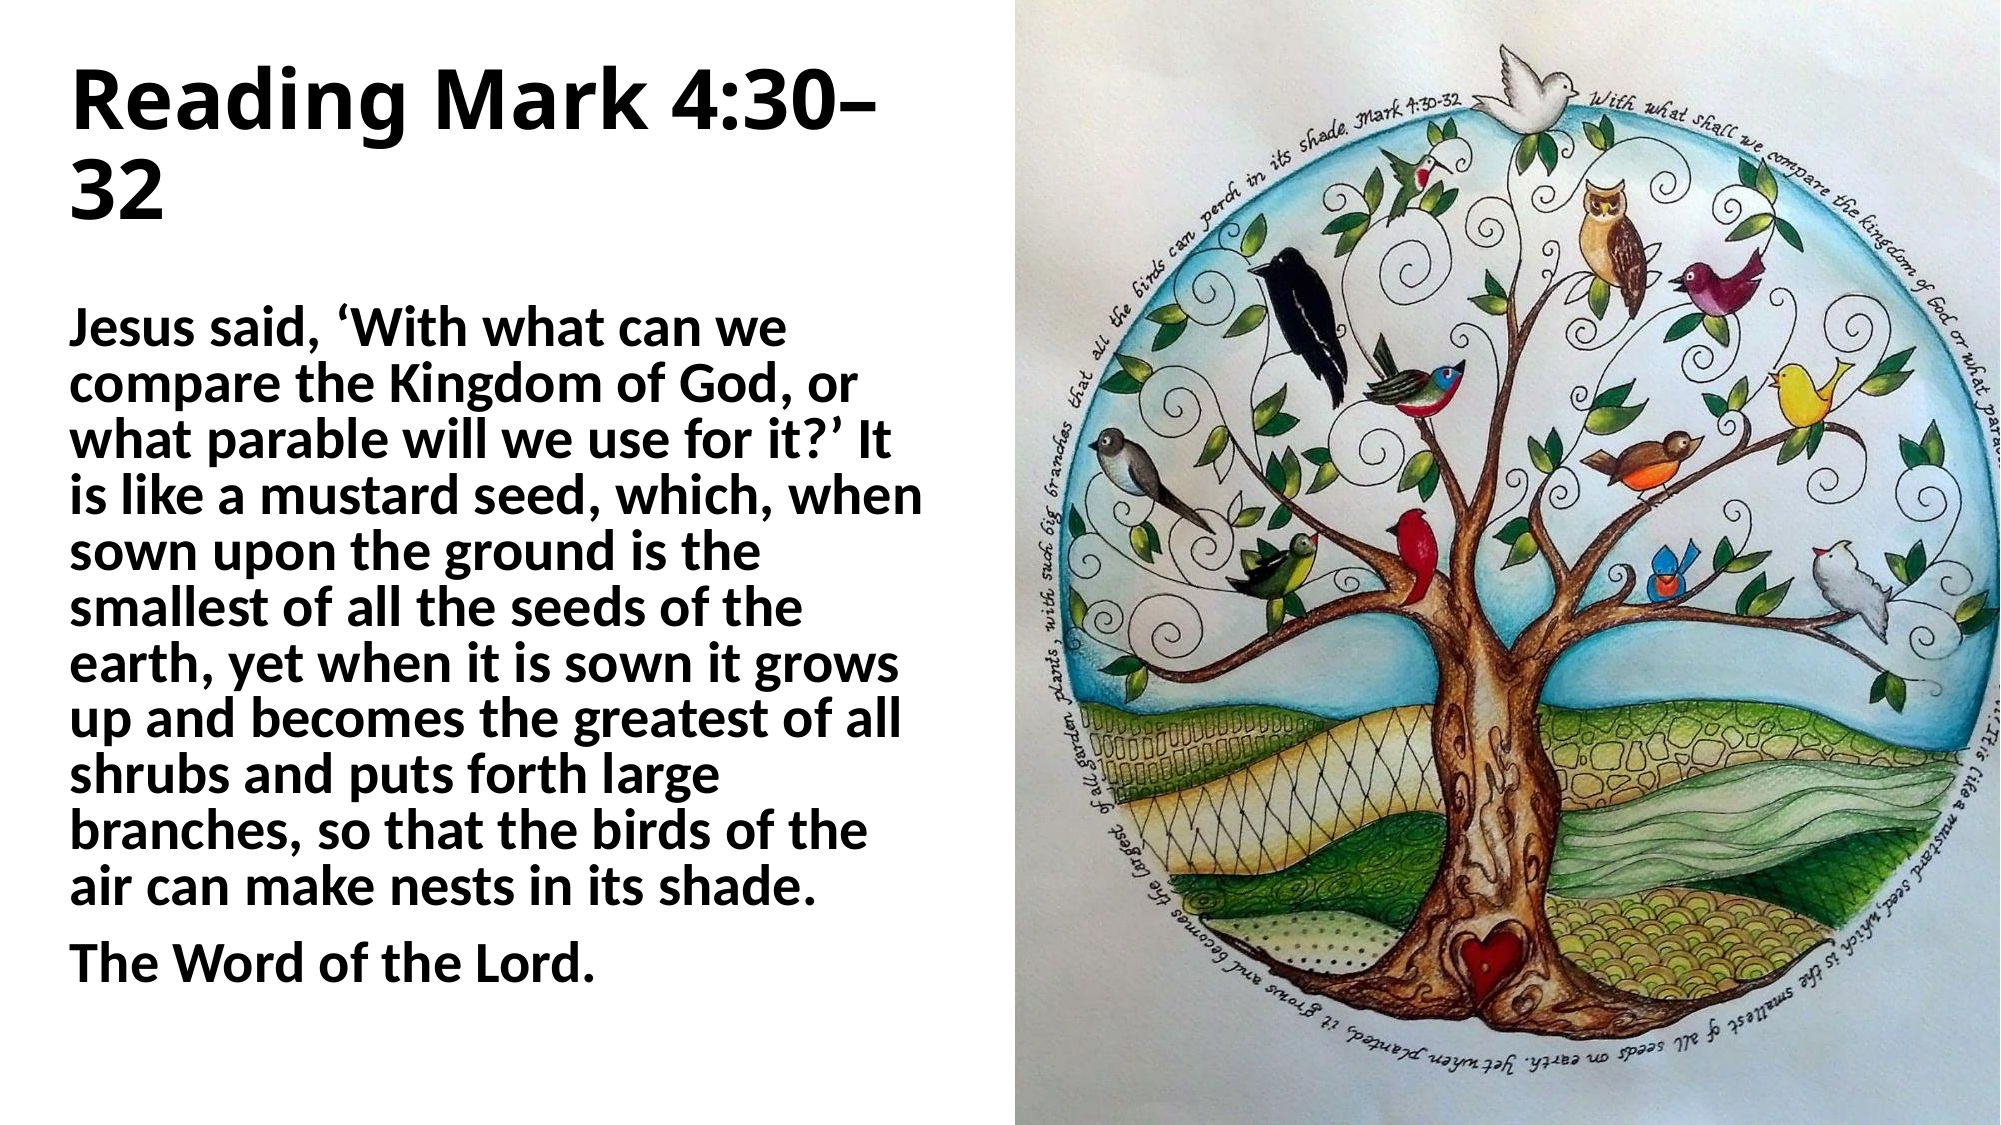

# Reading Mark 4:30–32
Jesus said, ‘With what can we compare the Kingdom of God, or what parable will we use for it?’ It is like a mustard seed, which, when sown upon the ground is the smallest of all the seeds of the earth, yet when it is sown it grows up and becomes the greatest of all shrubs and puts forth large branches, so that the birds of the air can make nests in its shade.
The Word of the Lord.